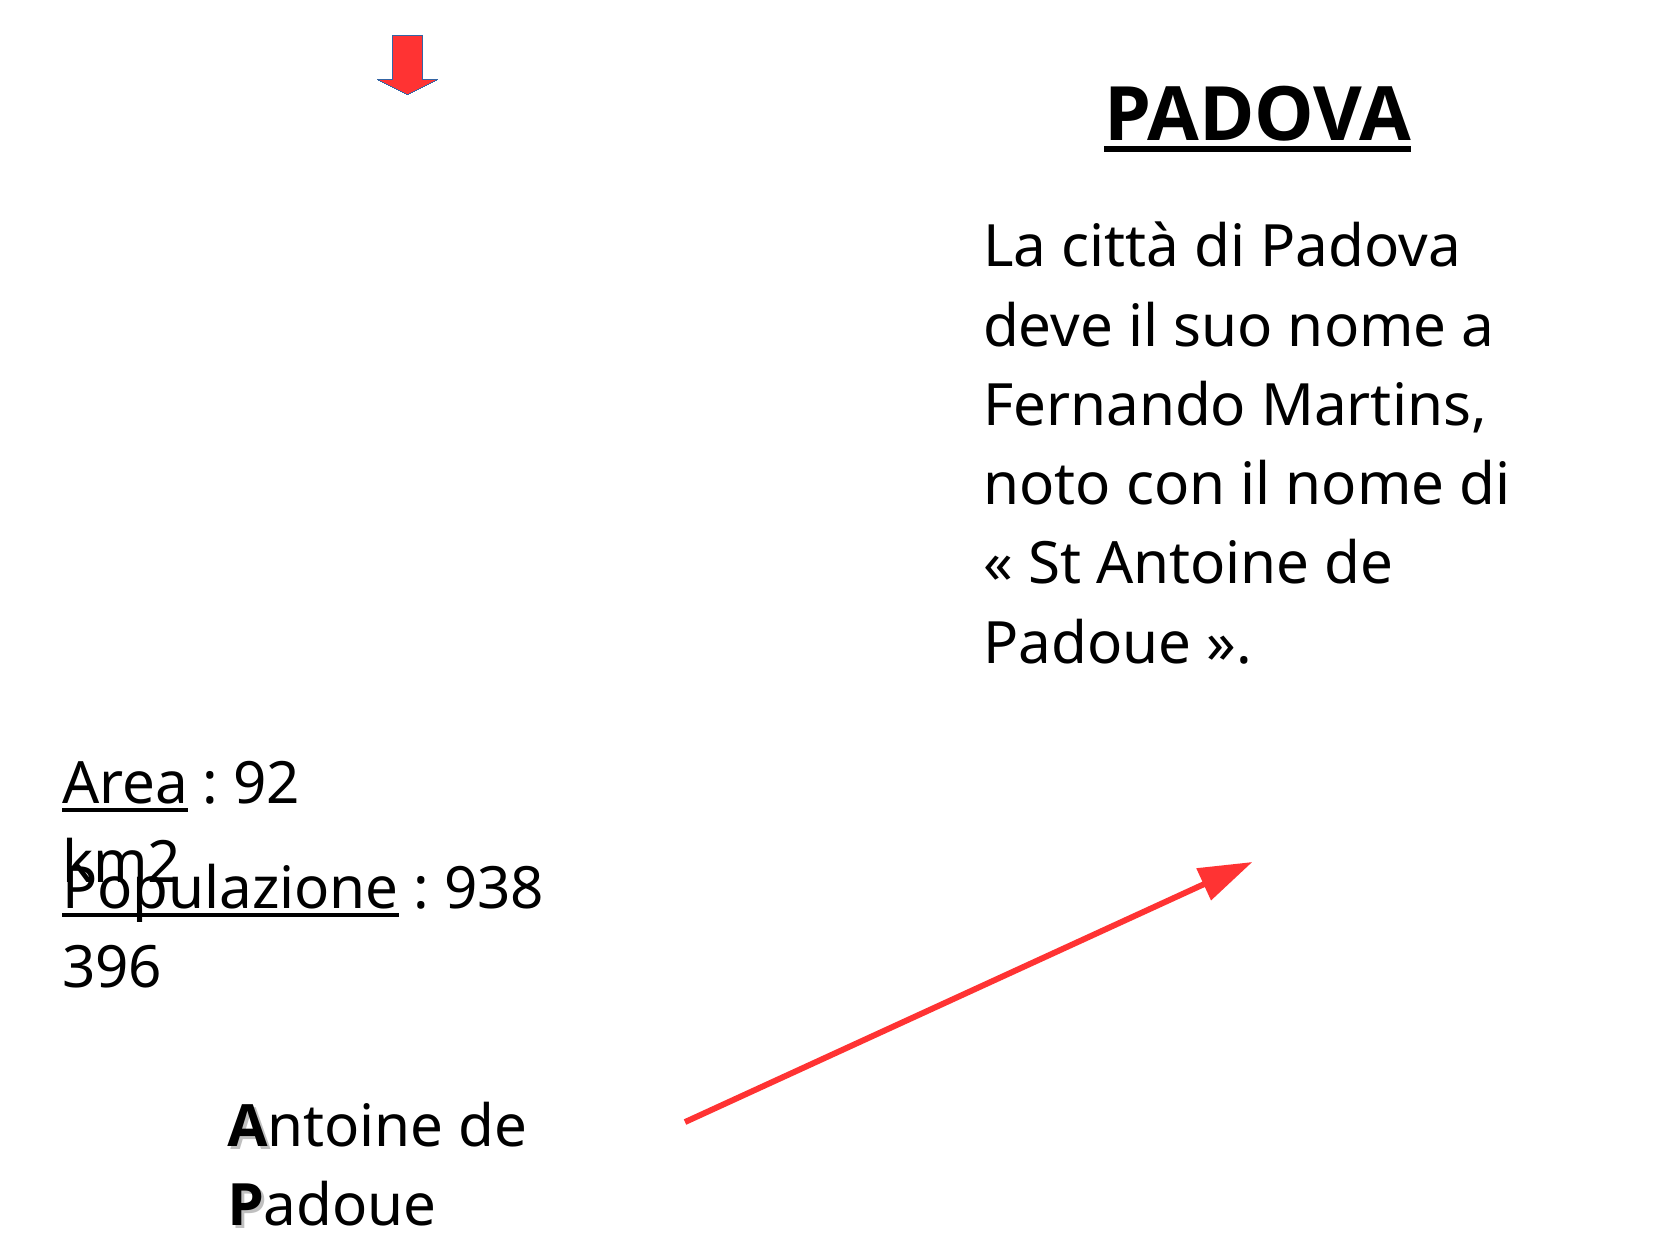

PADOVA
La città di Padova deve il suo nome a Fernando Martins, noto con il nome di « St Antoine de Padoue ».
Area : 92 km2
Populazione : 938 396
Antoine de Padoue